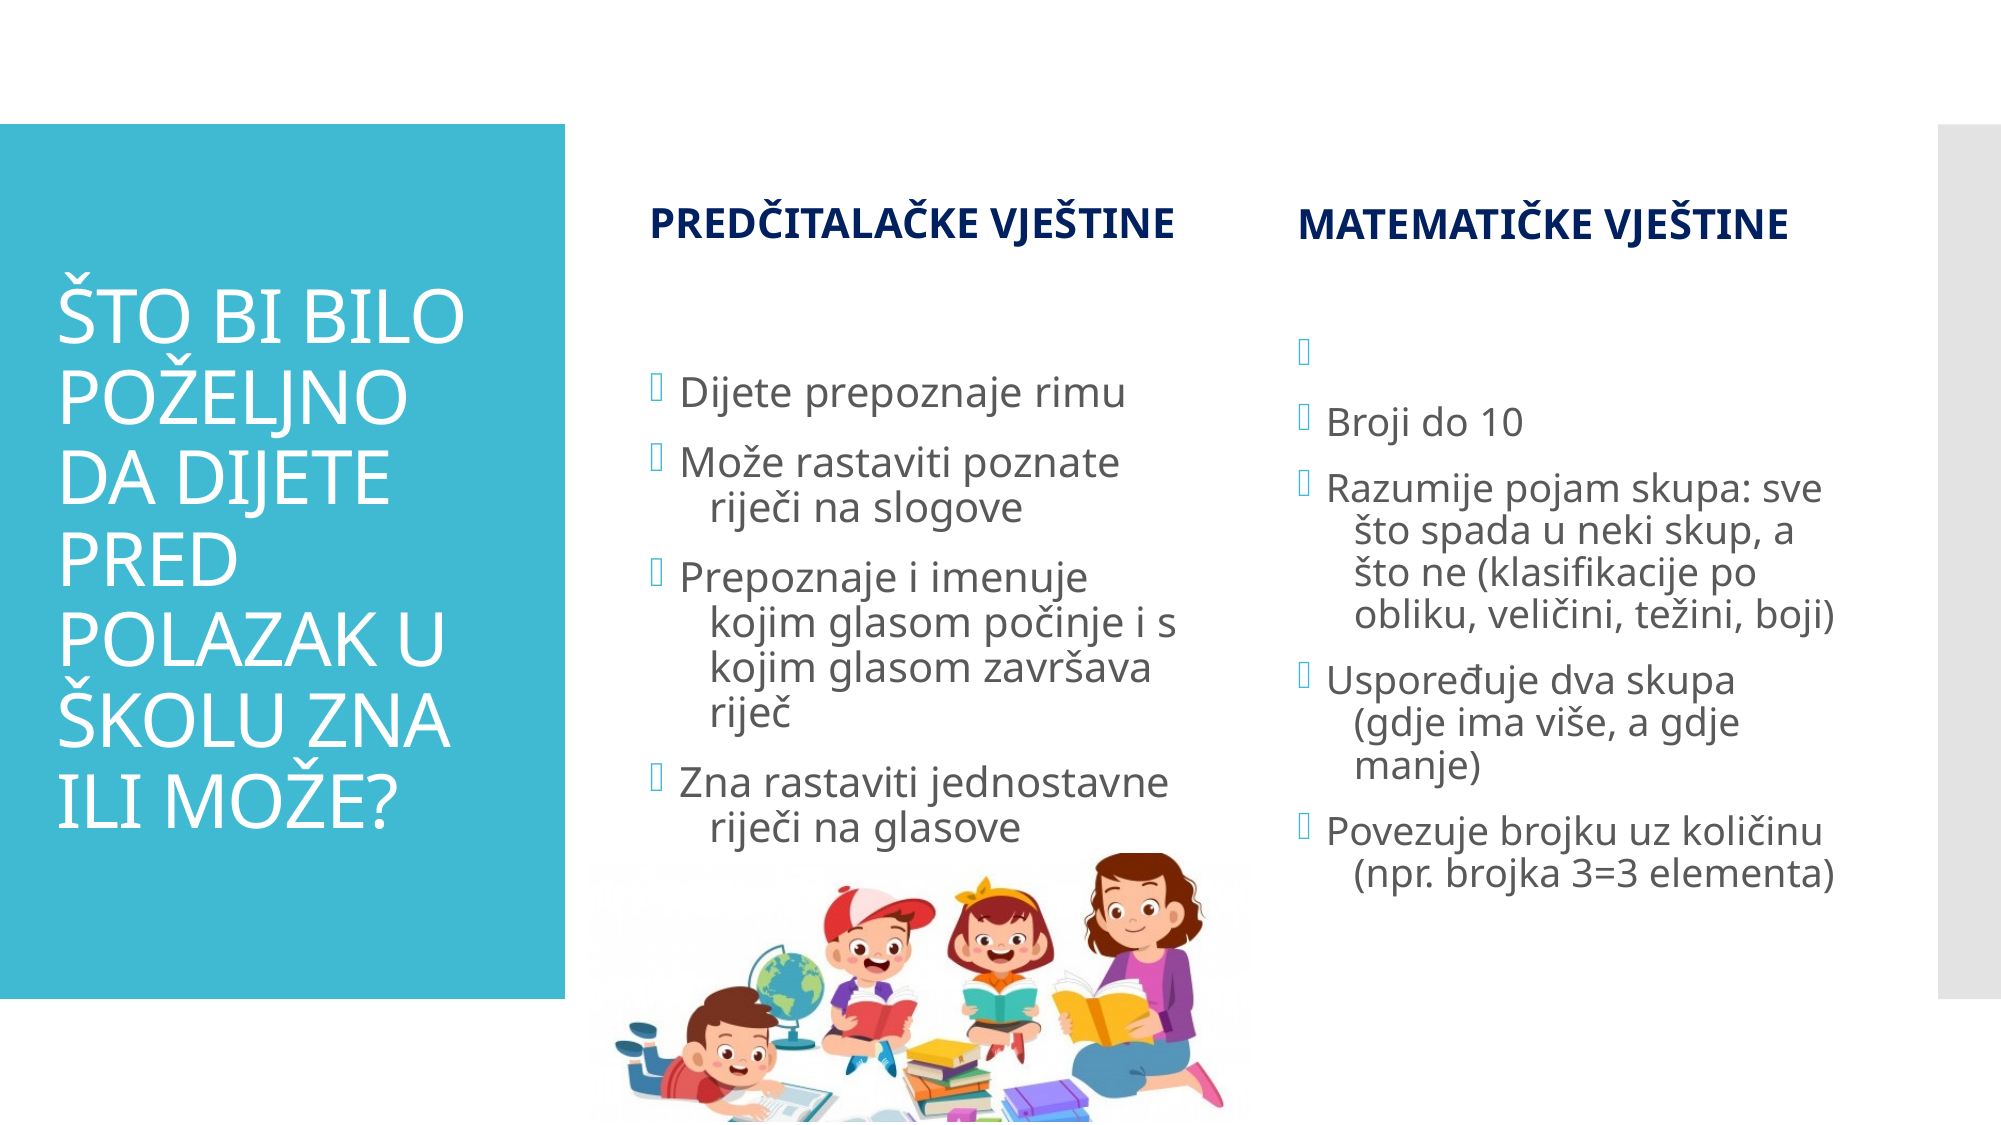

PREDČITALAČKE VJEŠTINE
MATEMATIČKE VJEŠTINE
# ŠTO BI BILO POŽELJNO DA DIJETE PRED POLAZAK U ŠKOLU ZNA ILI MOŽE?
Dijete prepoznaje rimu
Može rastaviti poznate riječi na slogove
Prepoznaje i imenuje kojim glasom počinje i s kojim glasom završava riječ
Zna rastaviti jednostavne riječi na glasove
Broji do 10
Razumije pojam skupa: sve što spada u neki skup, a što ne (klasifikacije po obliku, veličini, težini, boji)
Uspoređuje dva skupa (gdje ima više, a gdje manje)
Povezuje brojku uz količinu (npr. brojka 3=3 elementa)